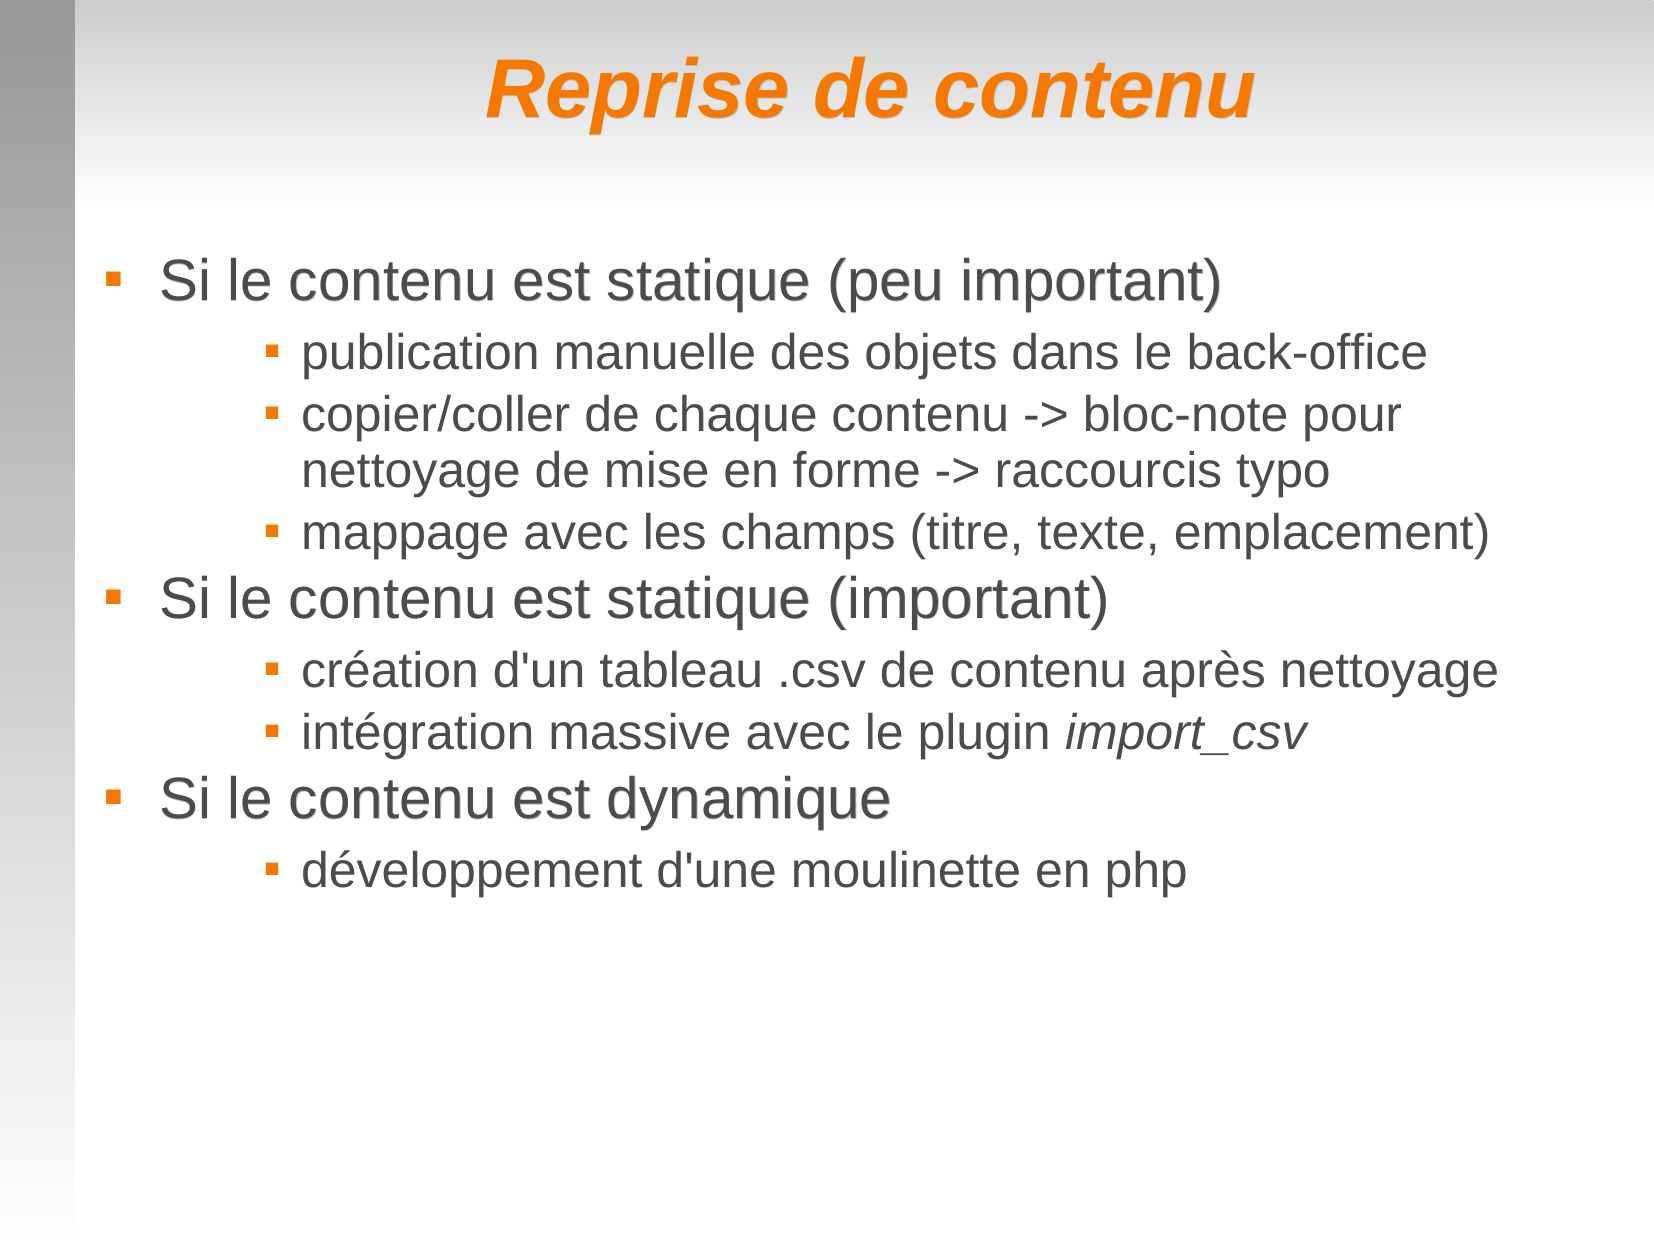

# Reprise de contenu
Si le contenu est statique (peu important)
publication manuelle des objets dans le back-office
copier/coller de chaque contenu -> bloc-note pour nettoyage de mise en forme -> raccourcis typo
mappage avec les champs (titre, texte, emplacement)
Si le contenu est statique (important)
création d'un tableau .csv de contenu après nettoyage
intégration massive avec le plugin import_csv
Si le contenu est dynamique
développement d'une moulinette en php